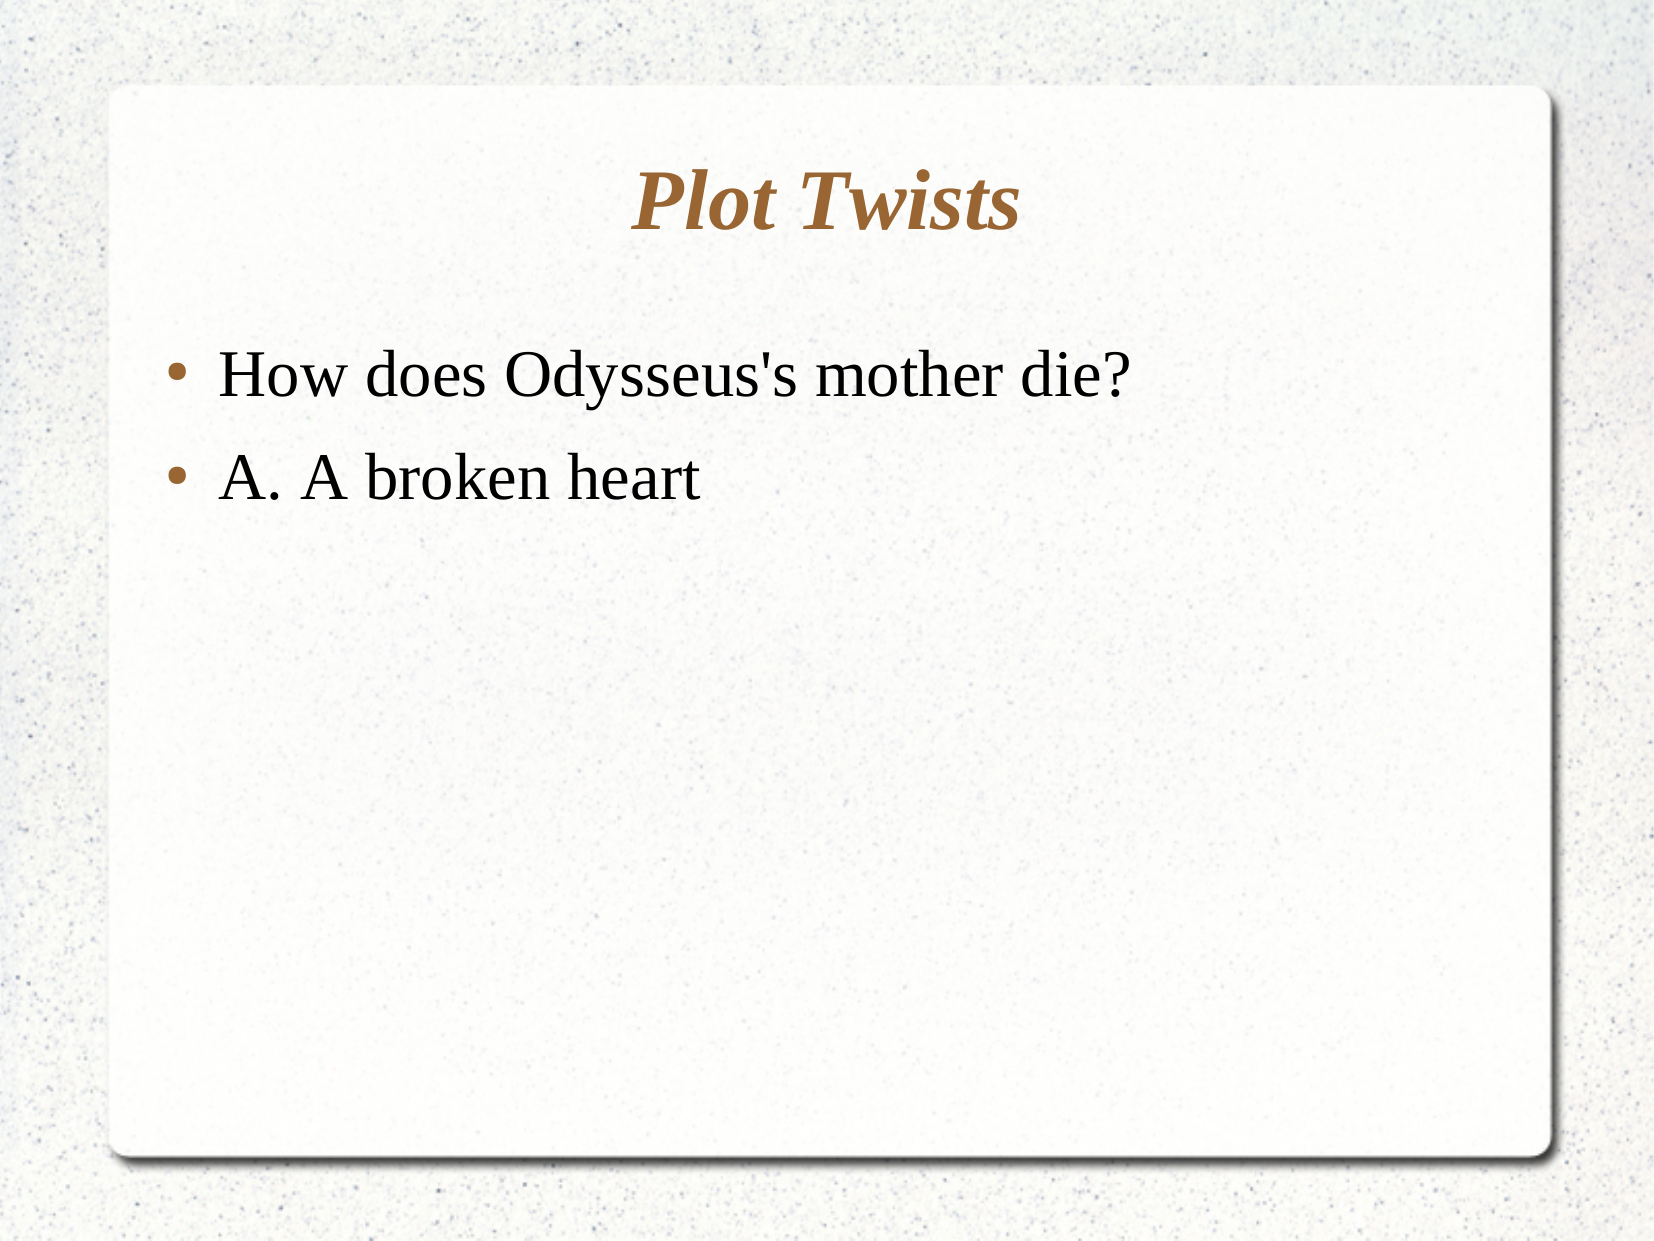

# Plot Twists
How does Odysseus's mother die?
A. A broken heart